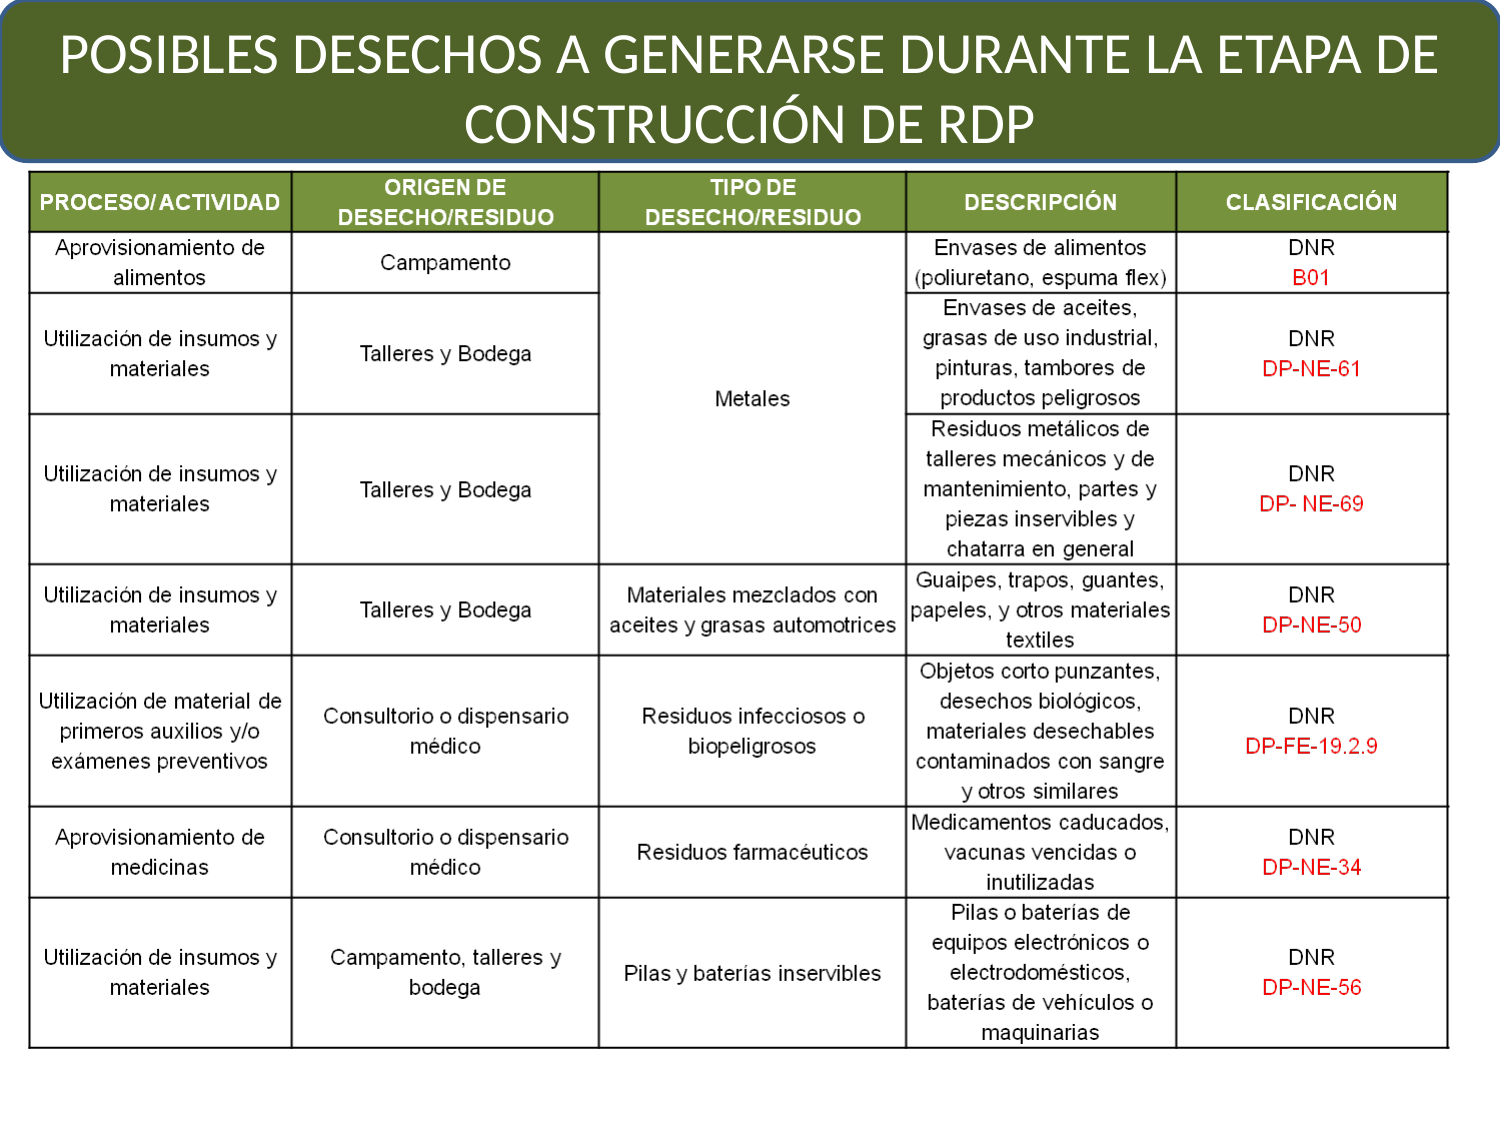

POSIBLES DESECHOS A GENERARSE DURANTE LA ETAPA DE CONSTRUCCIÓN DE RDP